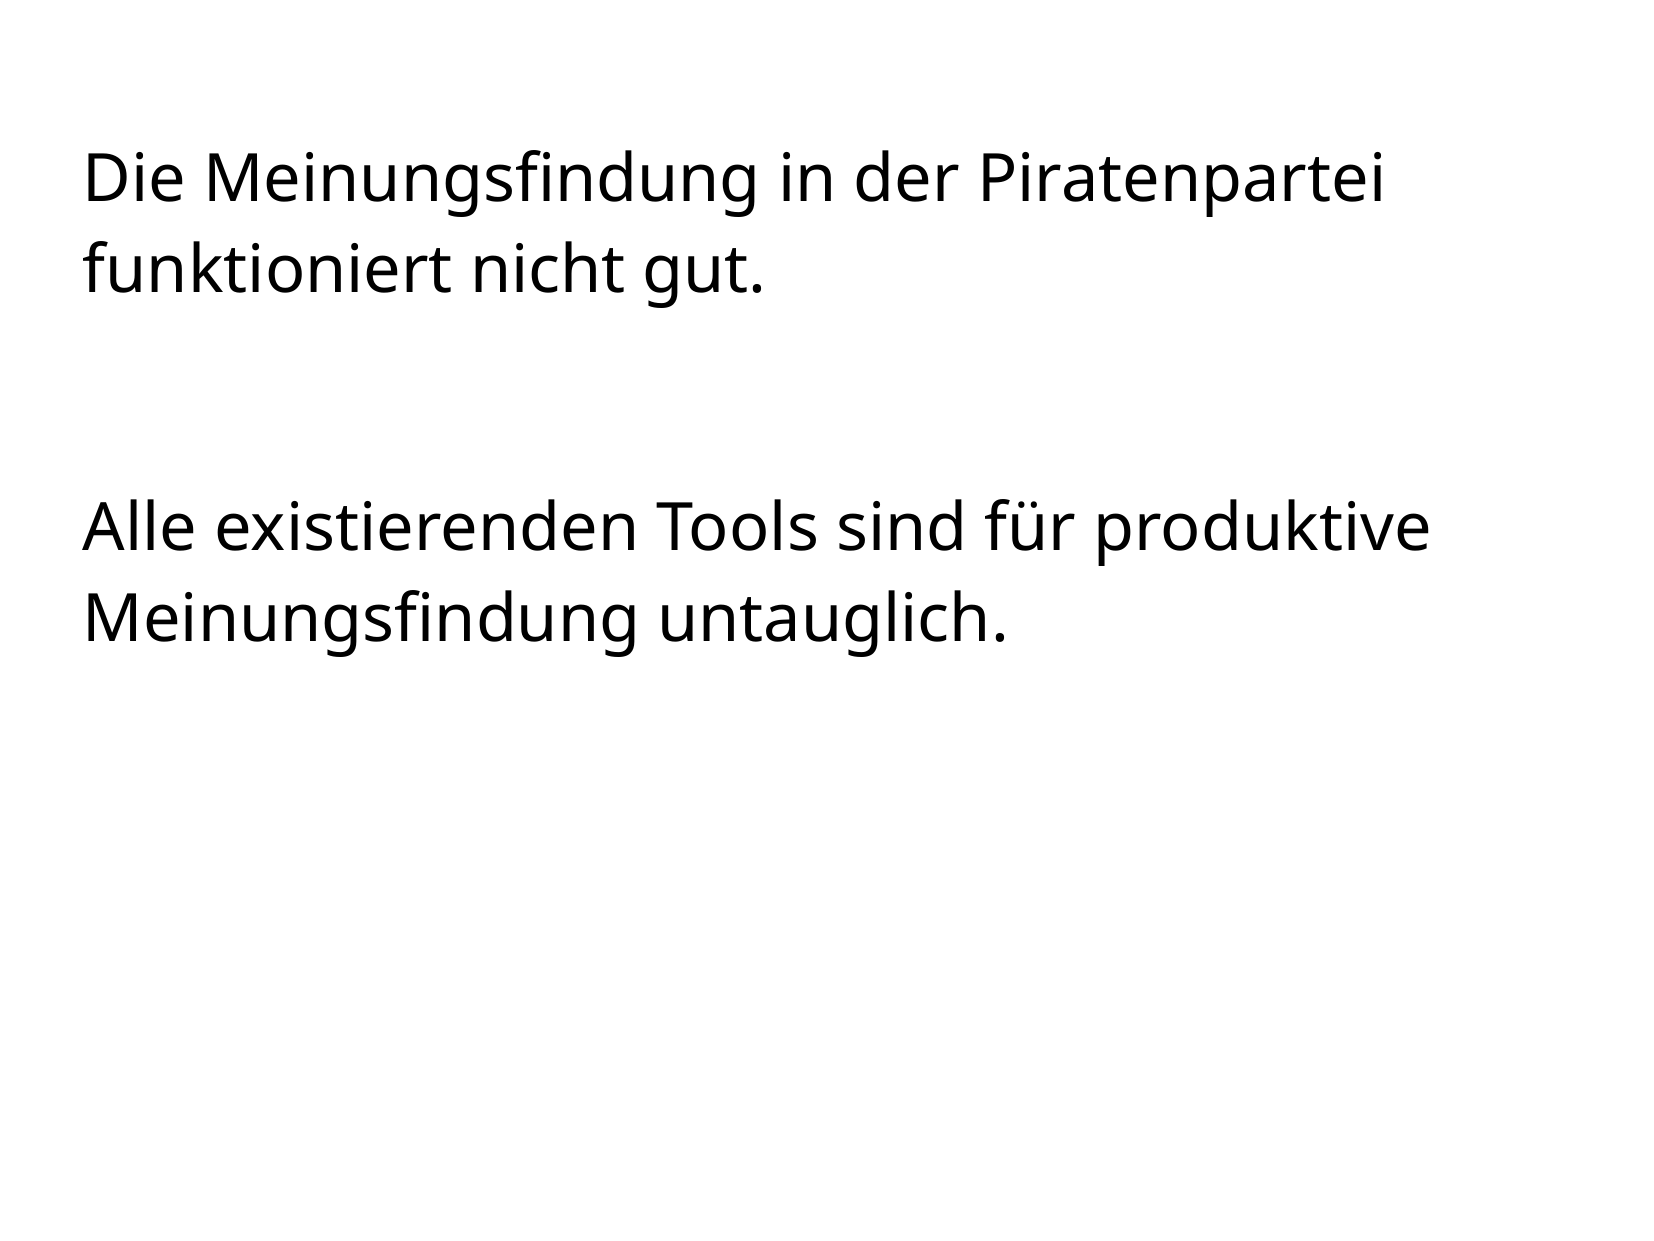

Die Meinungsfindung in der Piratenpartei funktioniert nicht gut.
Alle existierenden Tools sind für produktive Meinungsfindung untauglich.